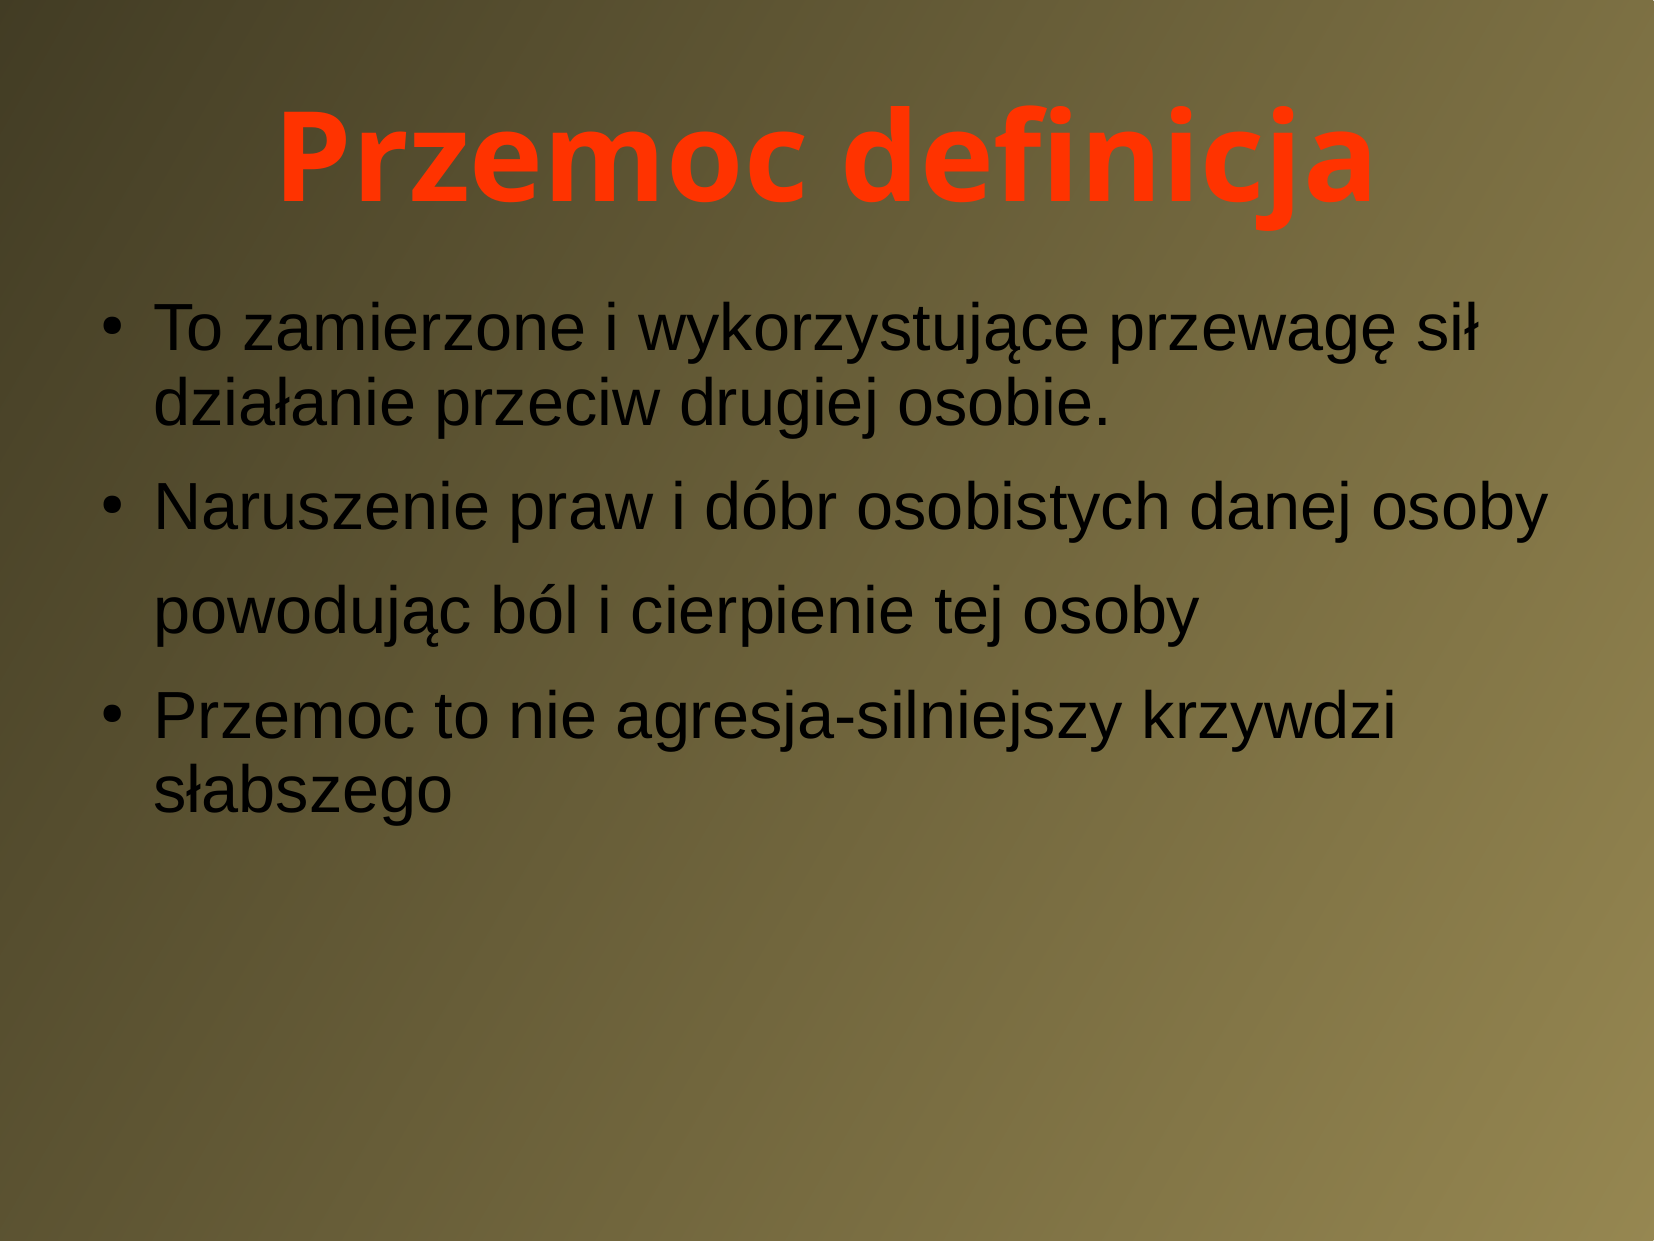

# Przemoc definicja
To zamierzone i wykorzystujące przewagę sił działanie przeciw drugiej osobie.
Naruszenie praw i dóbr osobistych danej osoby
powodując ból i cierpienie tej osoby
Przemoc to nie agresja-silniejszy krzywdzi słabszego